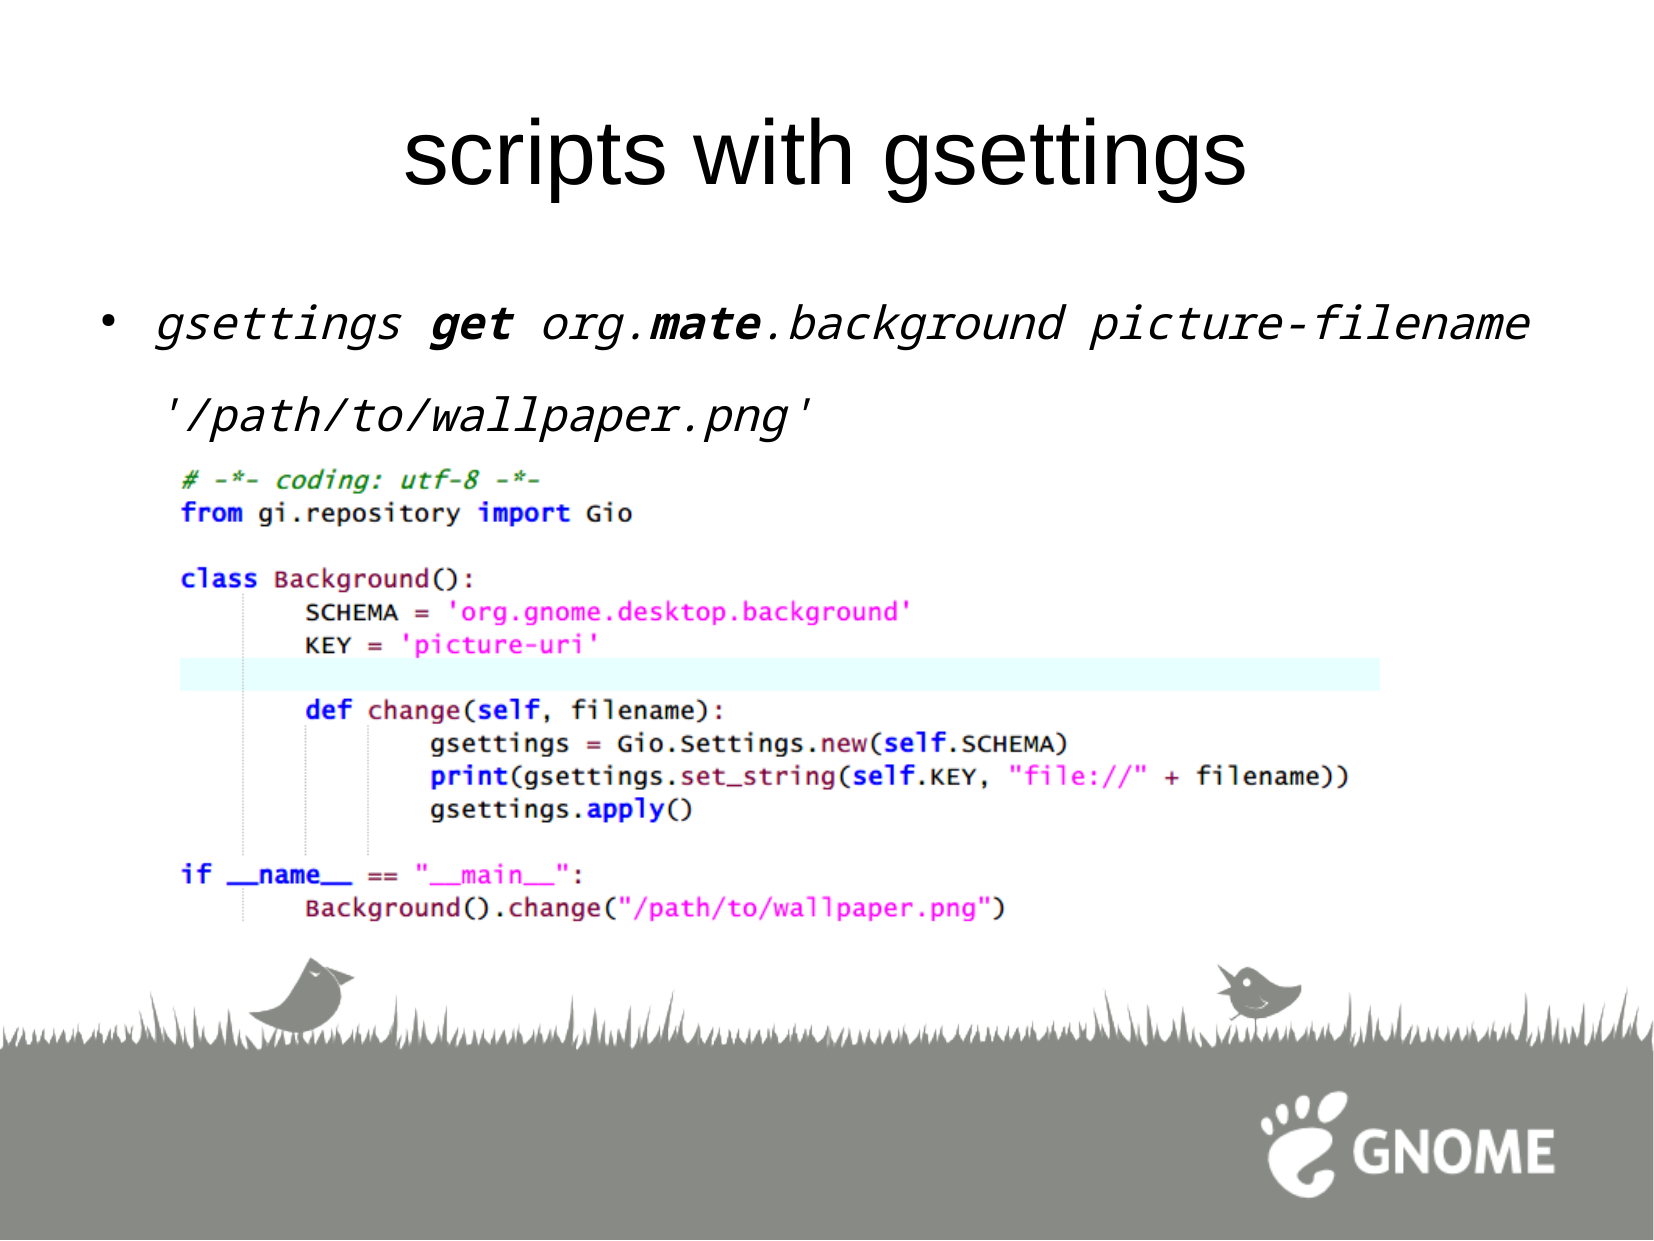

# scripts with gsettings
gsettings get org.mate.background picture-filename
'/path/to/wallpaper.png'